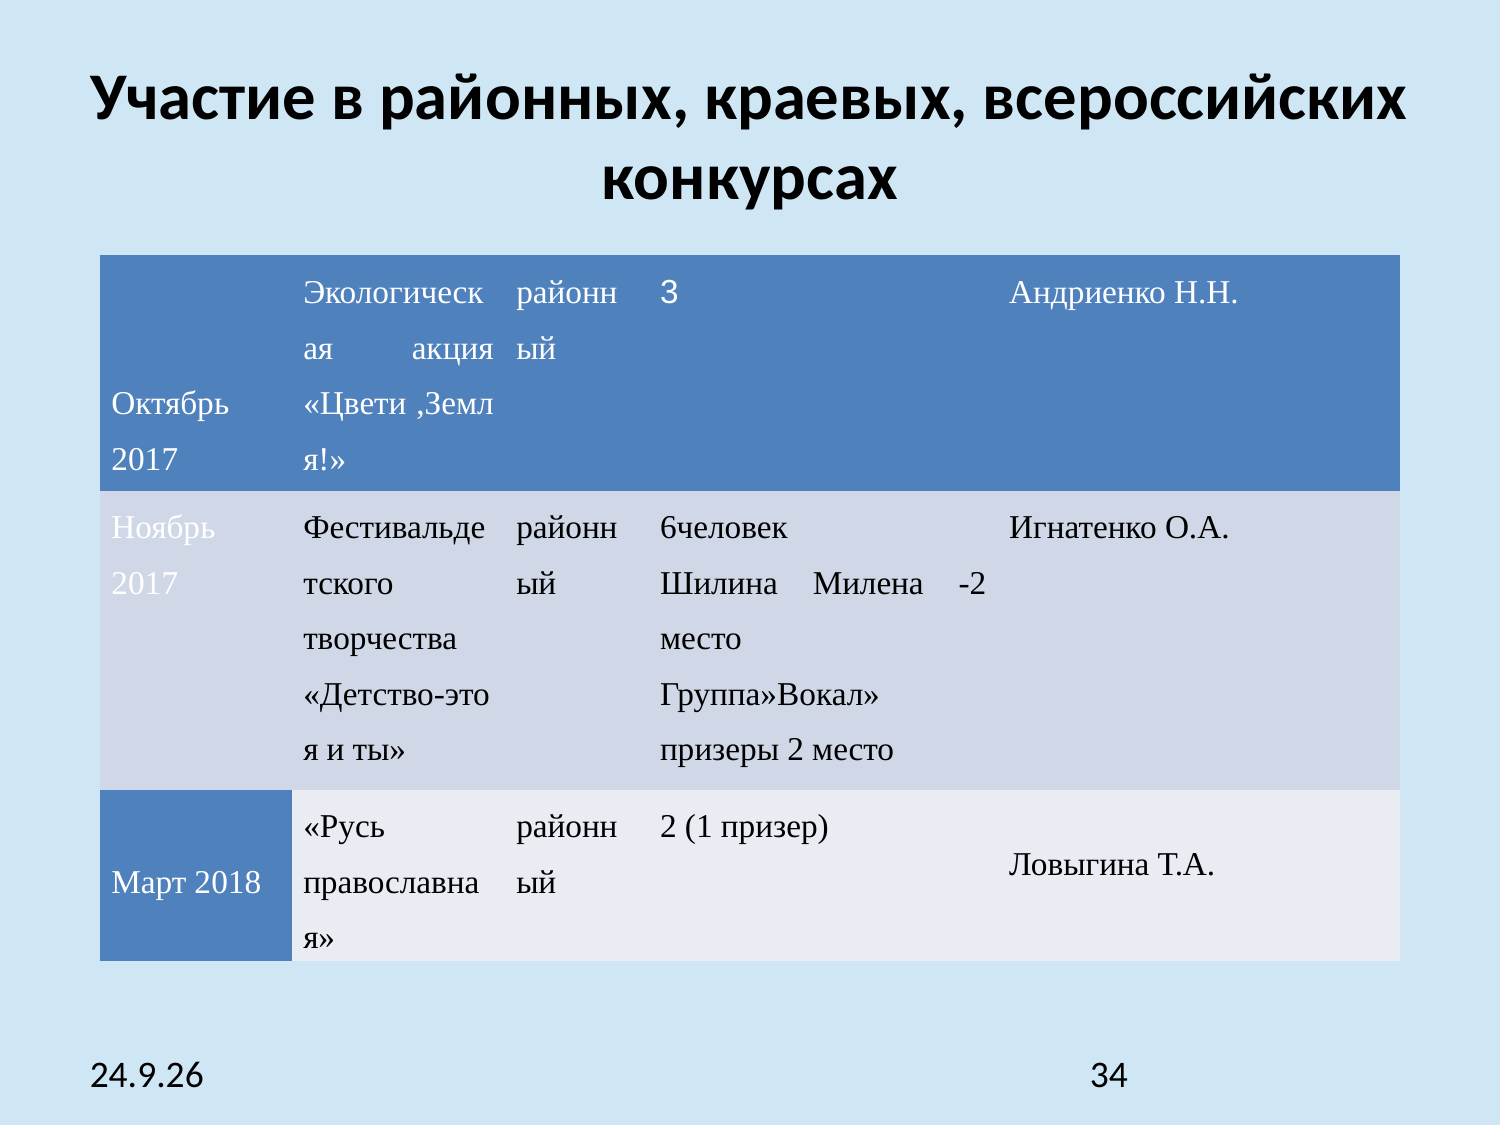

# Участие в районных, краевых, всероссийских конкурсах
| Октябрь 2017 | Экологическая акция «Цвети ,Земля!» | районный | 3 | Андриенко Н.Н. |
| --- | --- | --- | --- | --- |
| Ноябрь 2017 | Фестивальдетского творчества «Детство-это я и ты» | районный | 6человек Шилина Милена -2 место Группа»Вокал» призеры 2 место | Игнатенко О.А. |
| Март 2018 | «Русь православная» | районный | 2 (1 призер) | Ловыгина Т.А. |